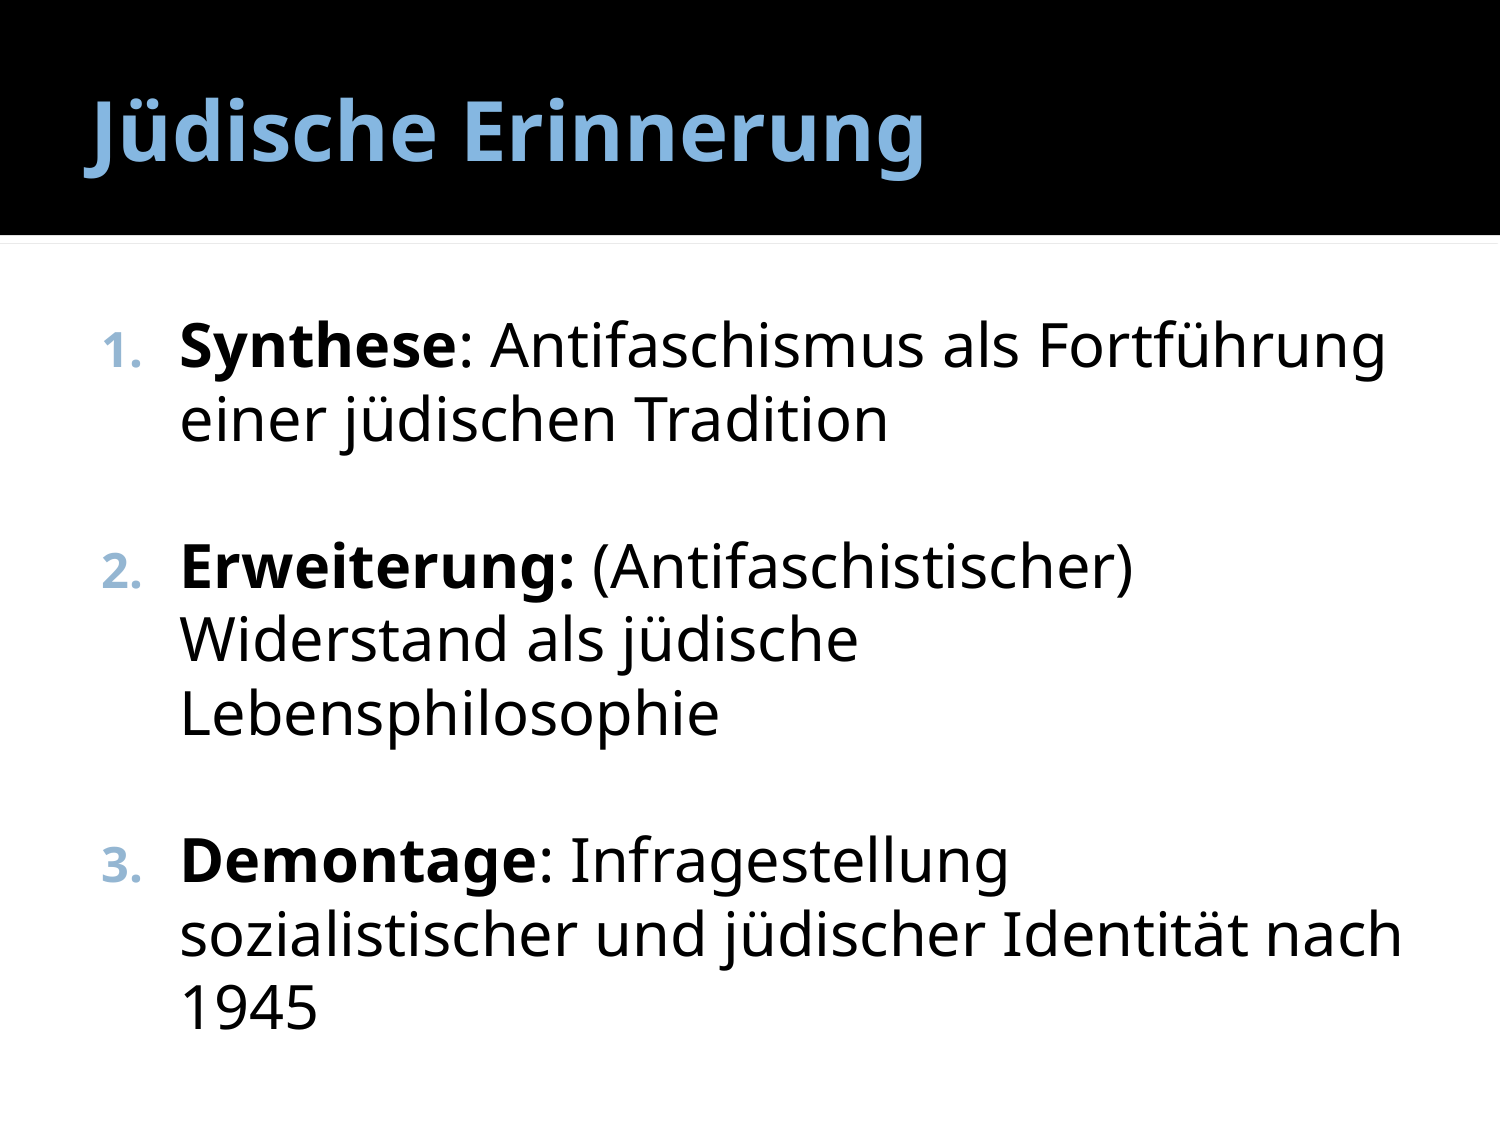

# Jüdische Erinnerung
Synthese: Antifaschismus als Fortführung einer jüdischen Tradition
Erweiterung: (Antifaschistischer) Widerstand als jüdische Lebensphilosophie
Demontage: Infragestellung sozialistischer und jüdischer Identität nach 1945